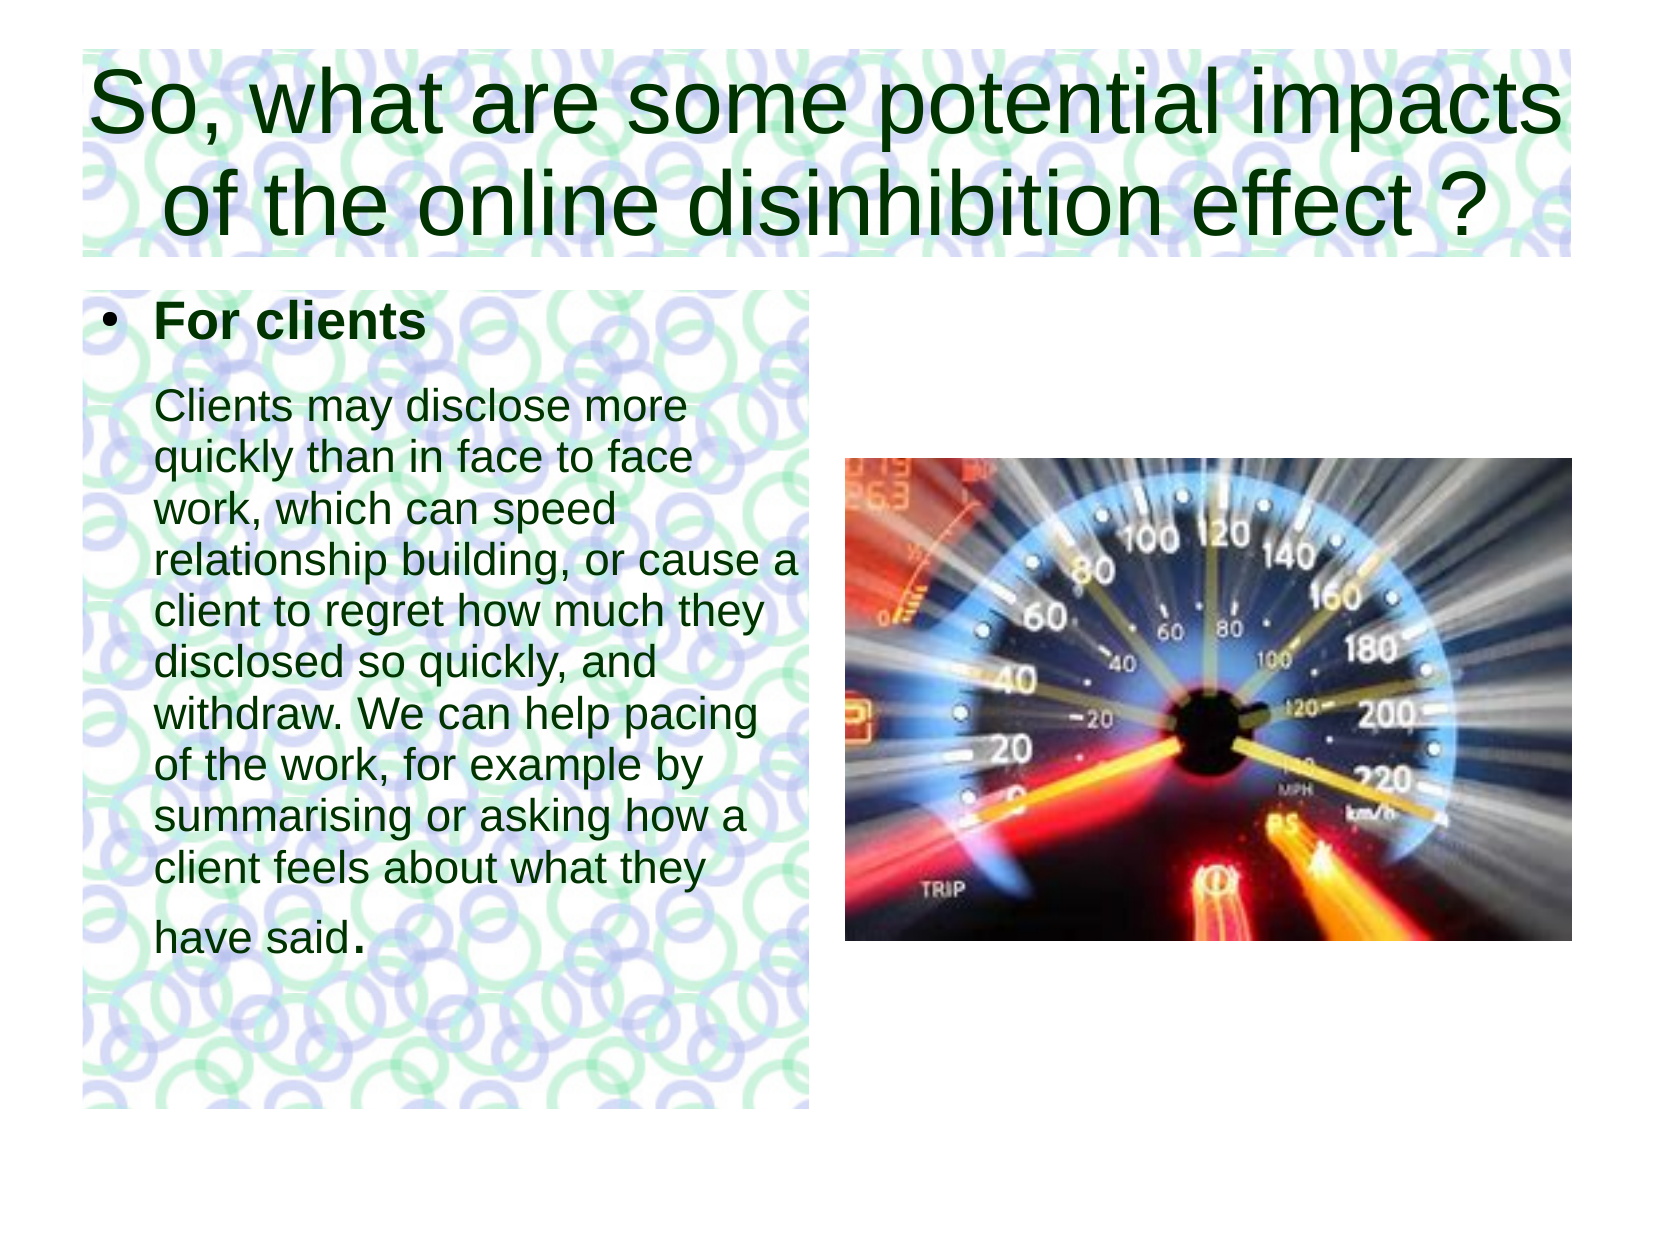

# So, what are some potential impacts of the online disinhibition effect ?
For clients
Clients may disclose more quickly than in face to face work, which can speed relationship building, or cause a client to regret how much they disclosed so quickly, and withdraw. We can help pacing of the work, for example by summarising or asking how a client feels about what they have said.